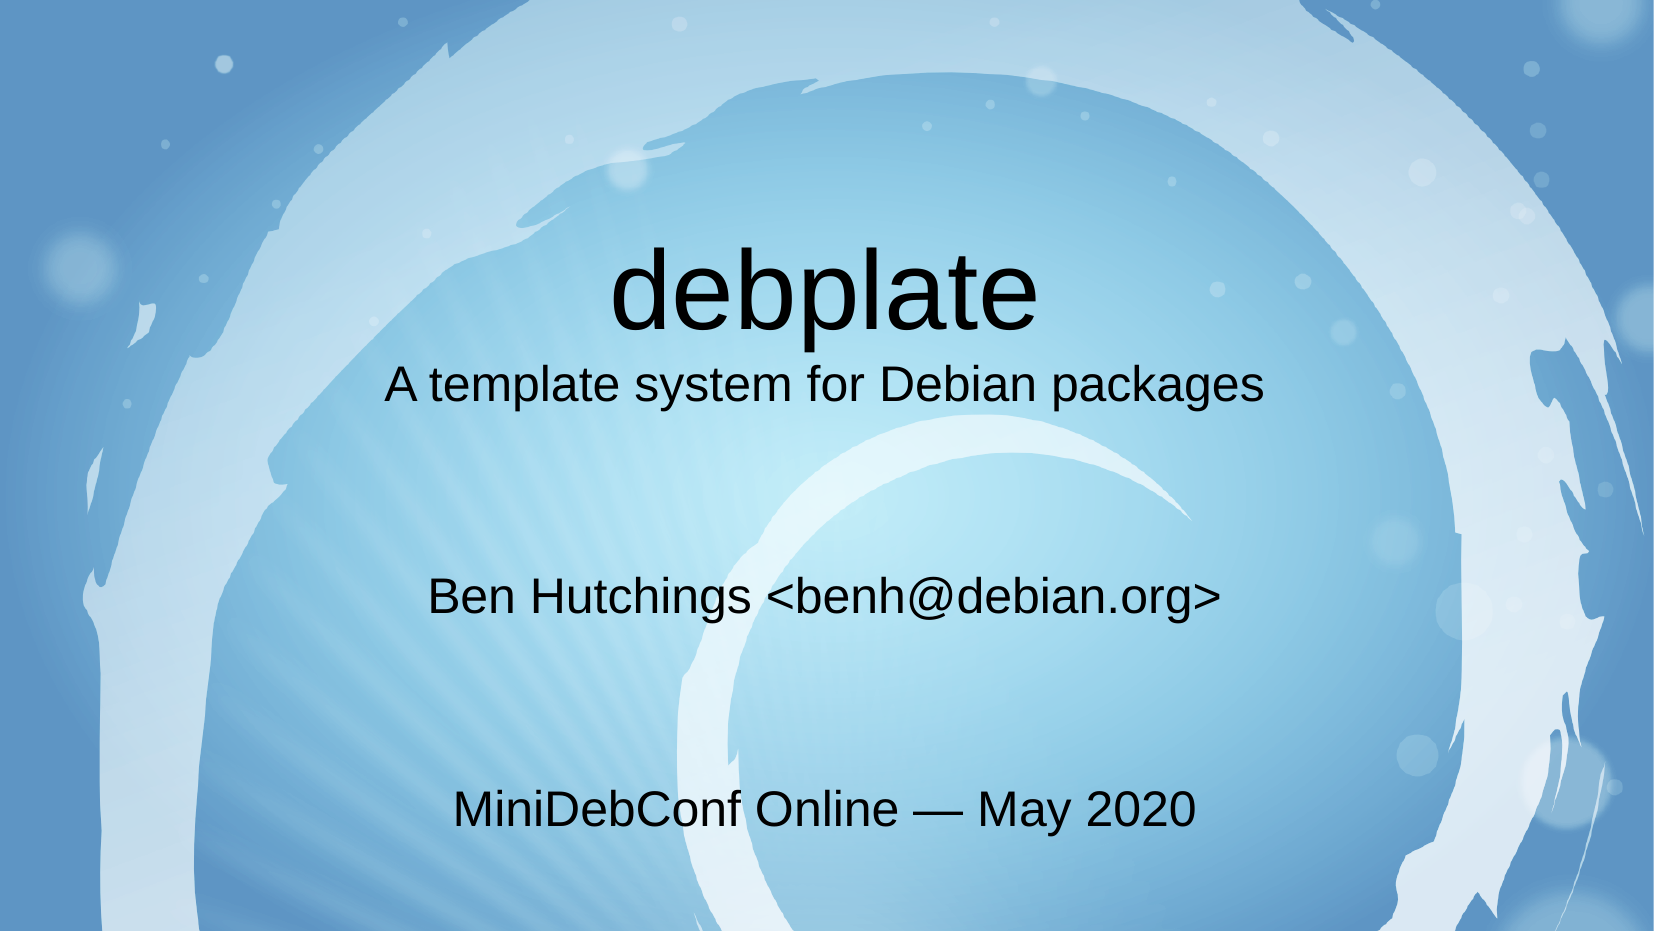

debplate
A template system for Debian packages
# Ben Hutchings <benh@debian.org>
MiniDebConf Online — May 2020